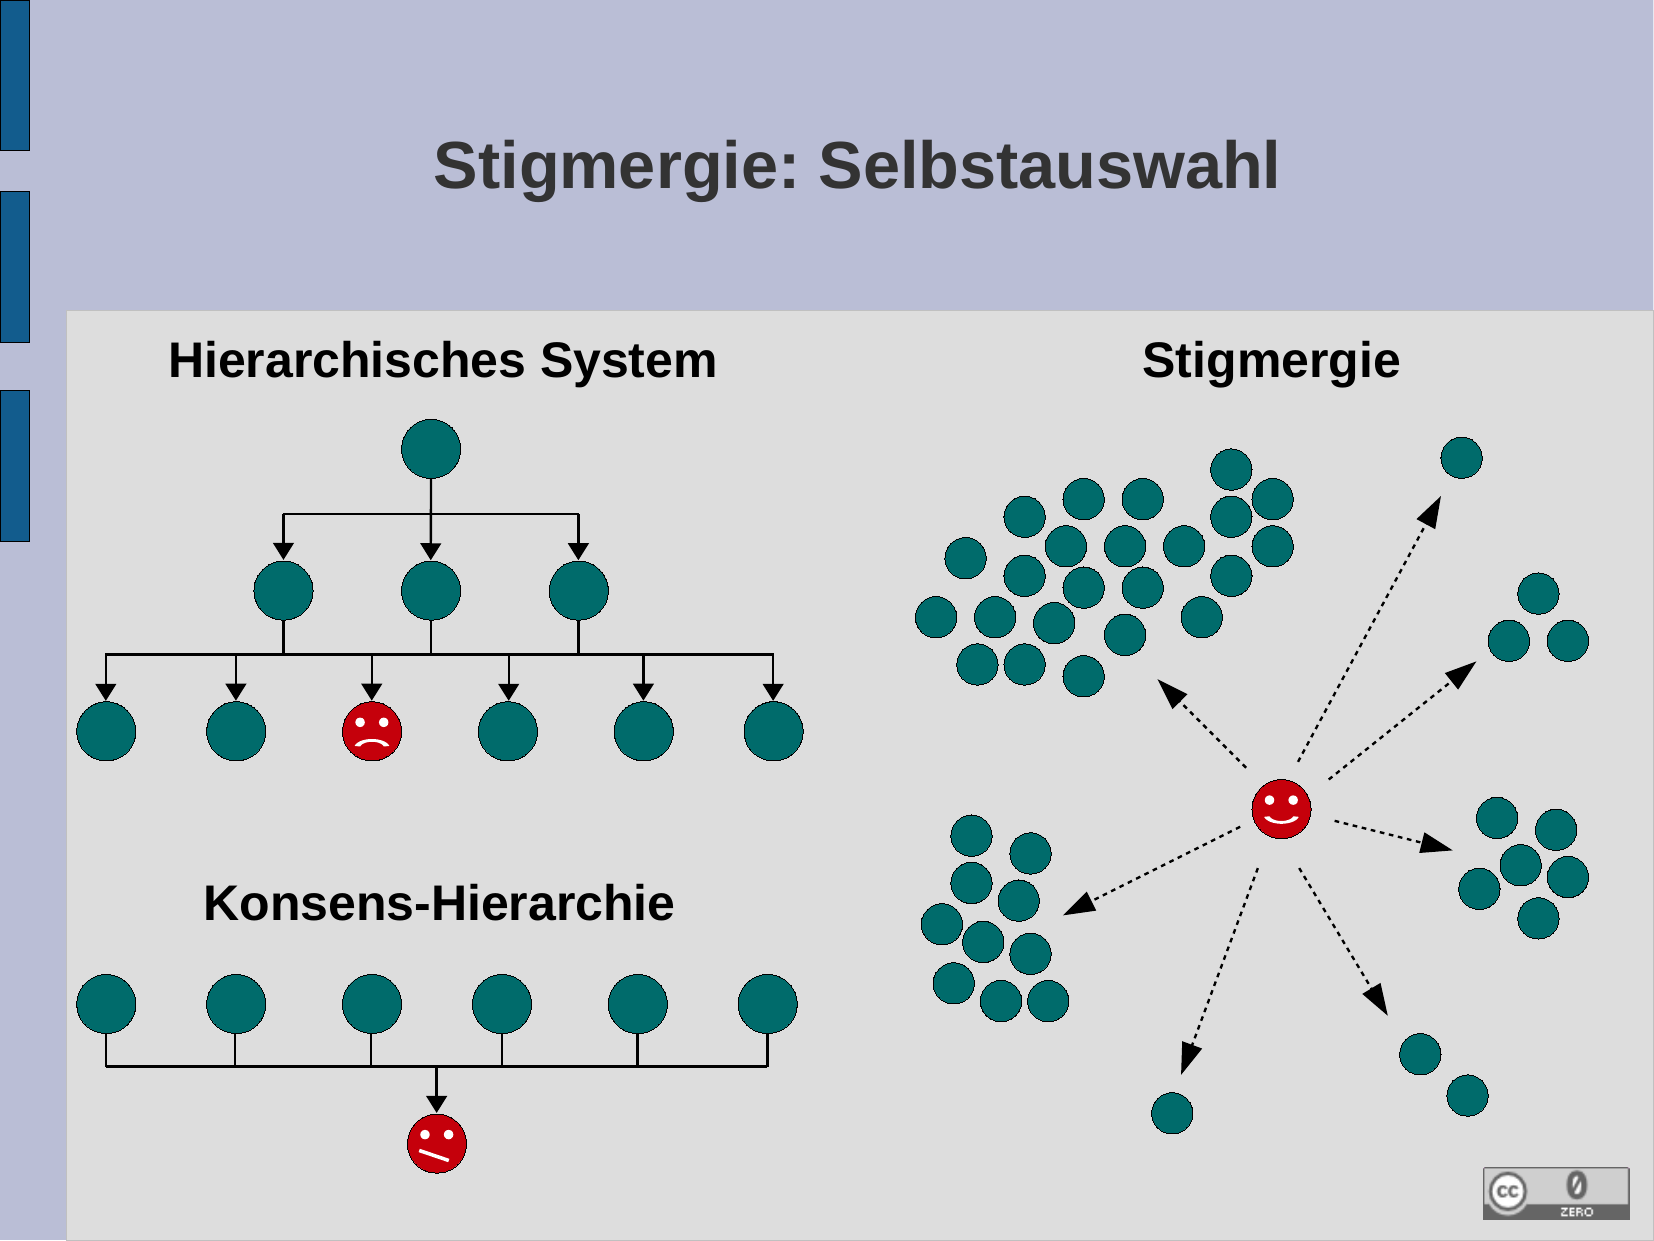

# Stigmergie: Selbstauswahl
Hierarchisches System
Stigmergie
Konsens-Hierarchie